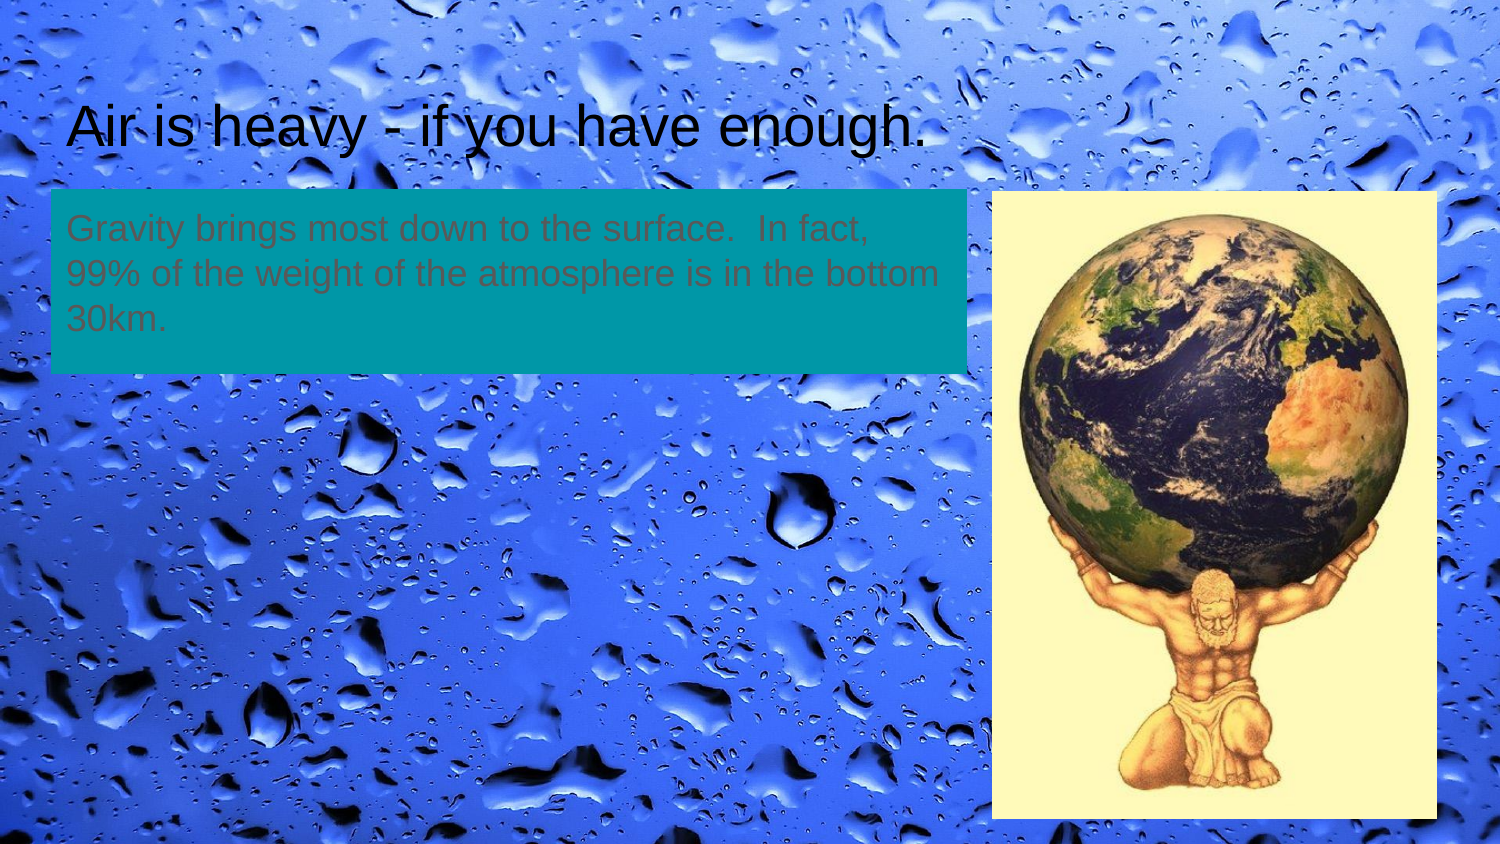

# Air is heavy - if you have enough.
Gravity brings most down to the surface. In fact, 99% of the weight of the atmosphere is in the bottom 30km.